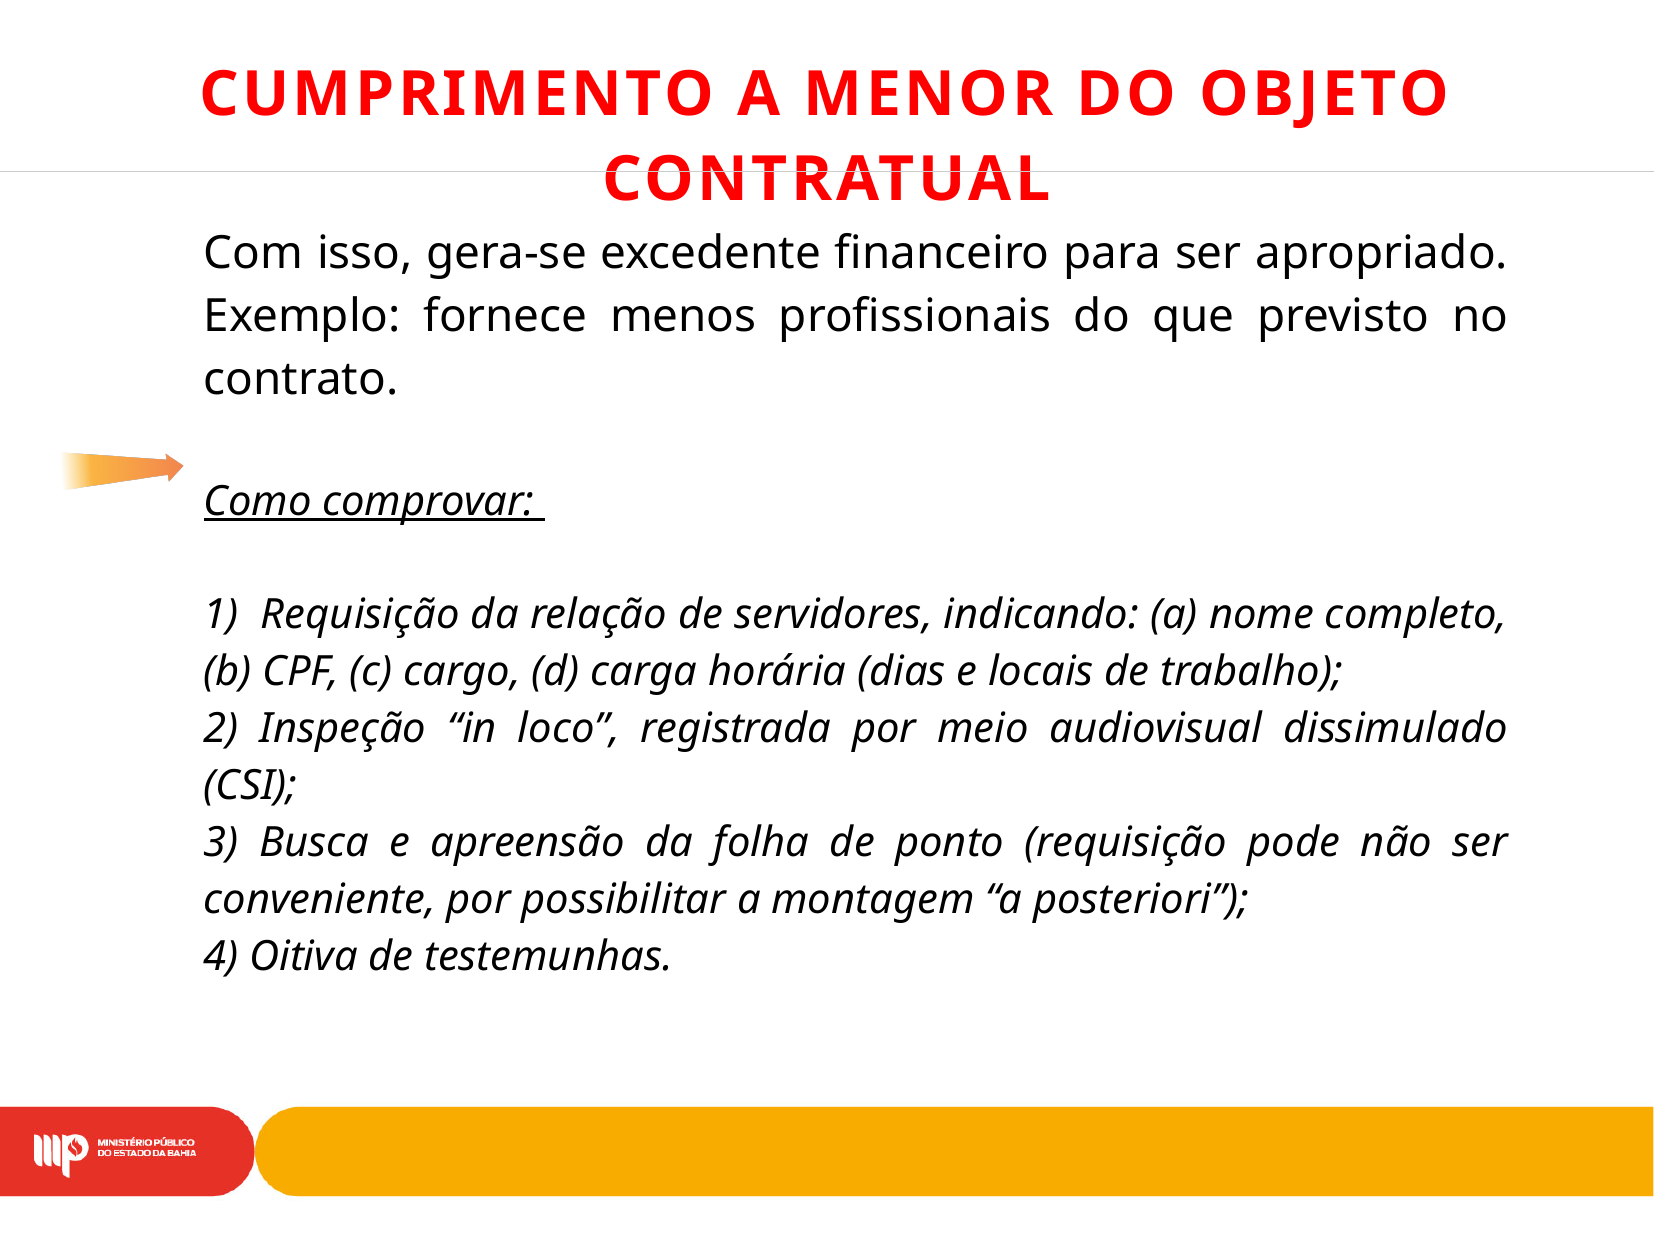

CUMPRIMENTO A MENOR DO OBJETO CONTRATUAL
Com isso, gera-se excedente financeiro para ser apropriado. Exemplo: fornece menos profissionais do que previsto no contrato.
Como comprovar:
1) Requisição da relação de servidores, indicando: (a) nome completo, (b) CPF, (c) cargo, (d) carga horária (dias e locais de trabalho);
2) Inspeção “in loco”, registrada por meio audiovisual dissimulado (CSI);
3) Busca e apreensão da folha de ponto (requisição pode não ser conveniente, por possibilitar a montagem “a posteriori”);
4) Oitiva de testemunhas.